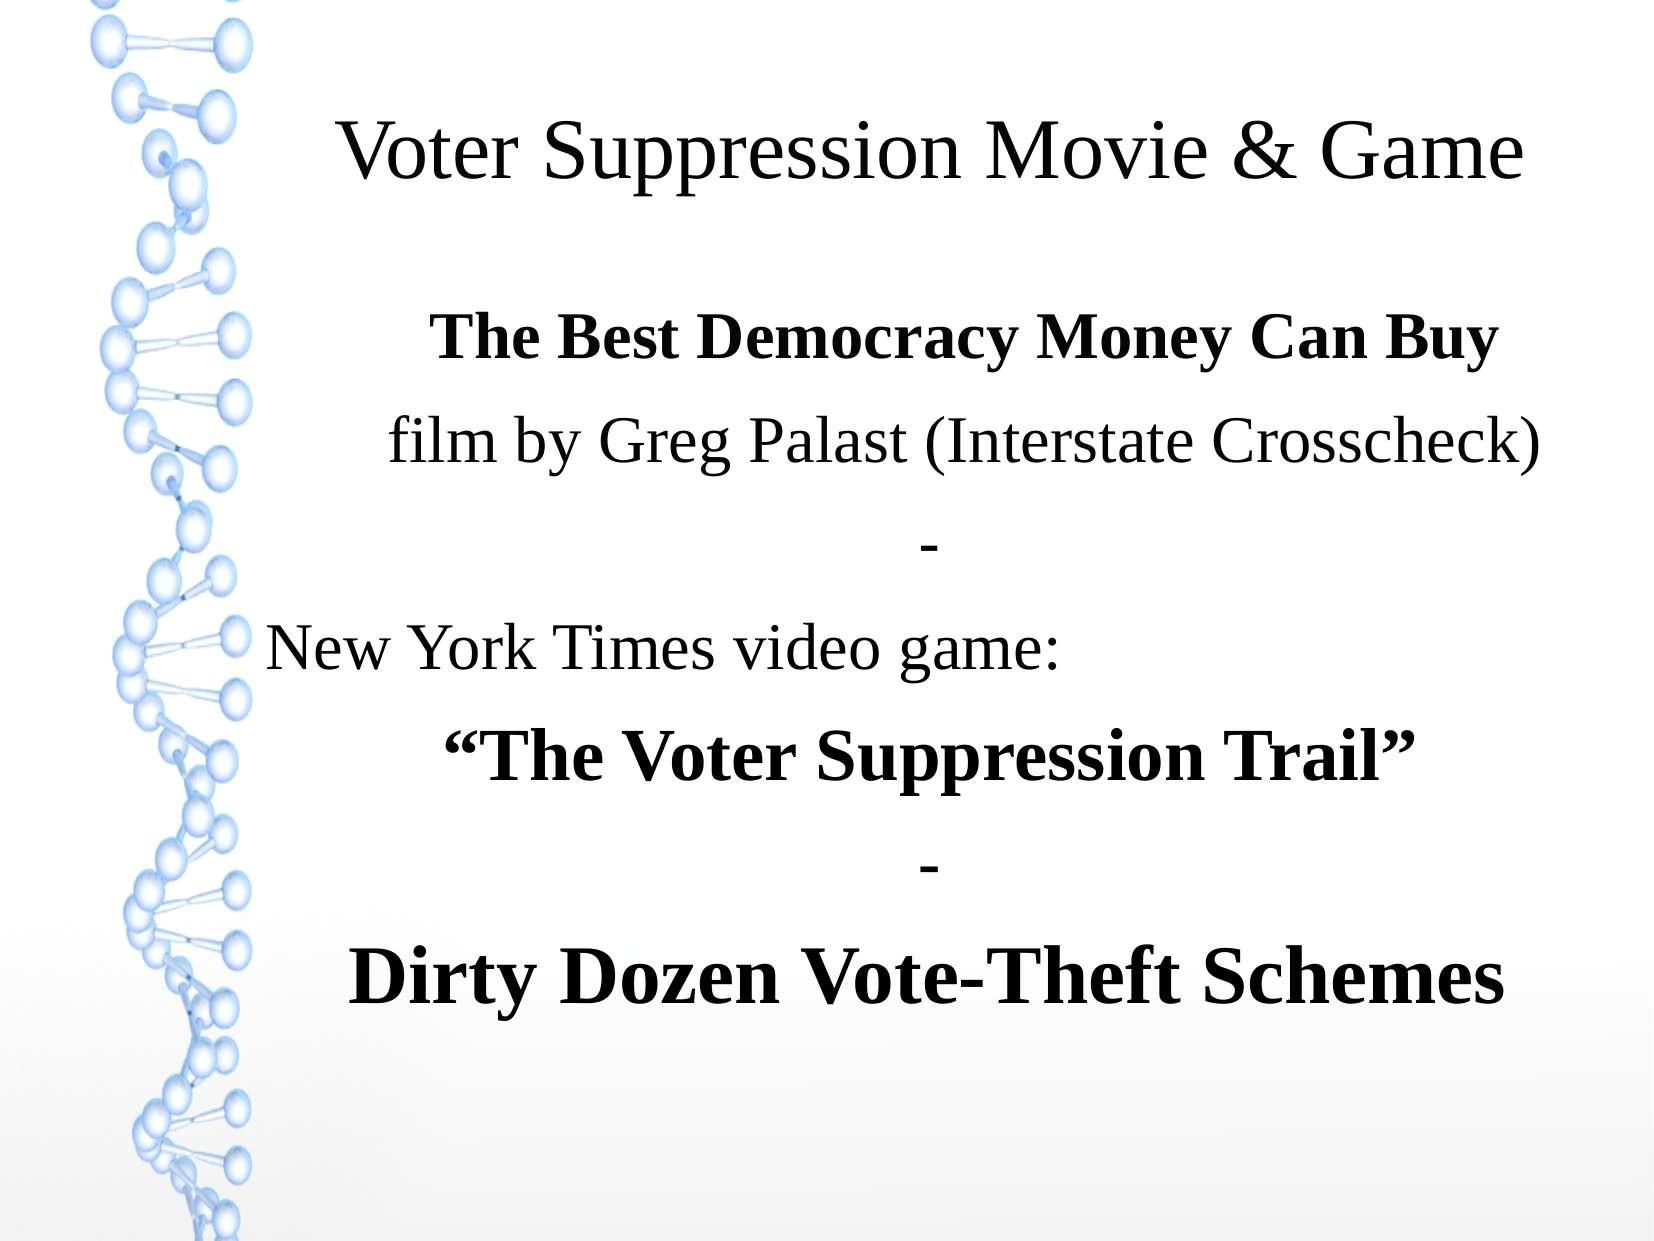

# Voter Suppression Movie & Game
The Best Democracy Money Can Buy
film by Greg Palast (Interstate Crosscheck)
-
New York Times video game:
“The Voter Suppression Trail”
-
 Dirty Dozen Vote-Theft Schemes